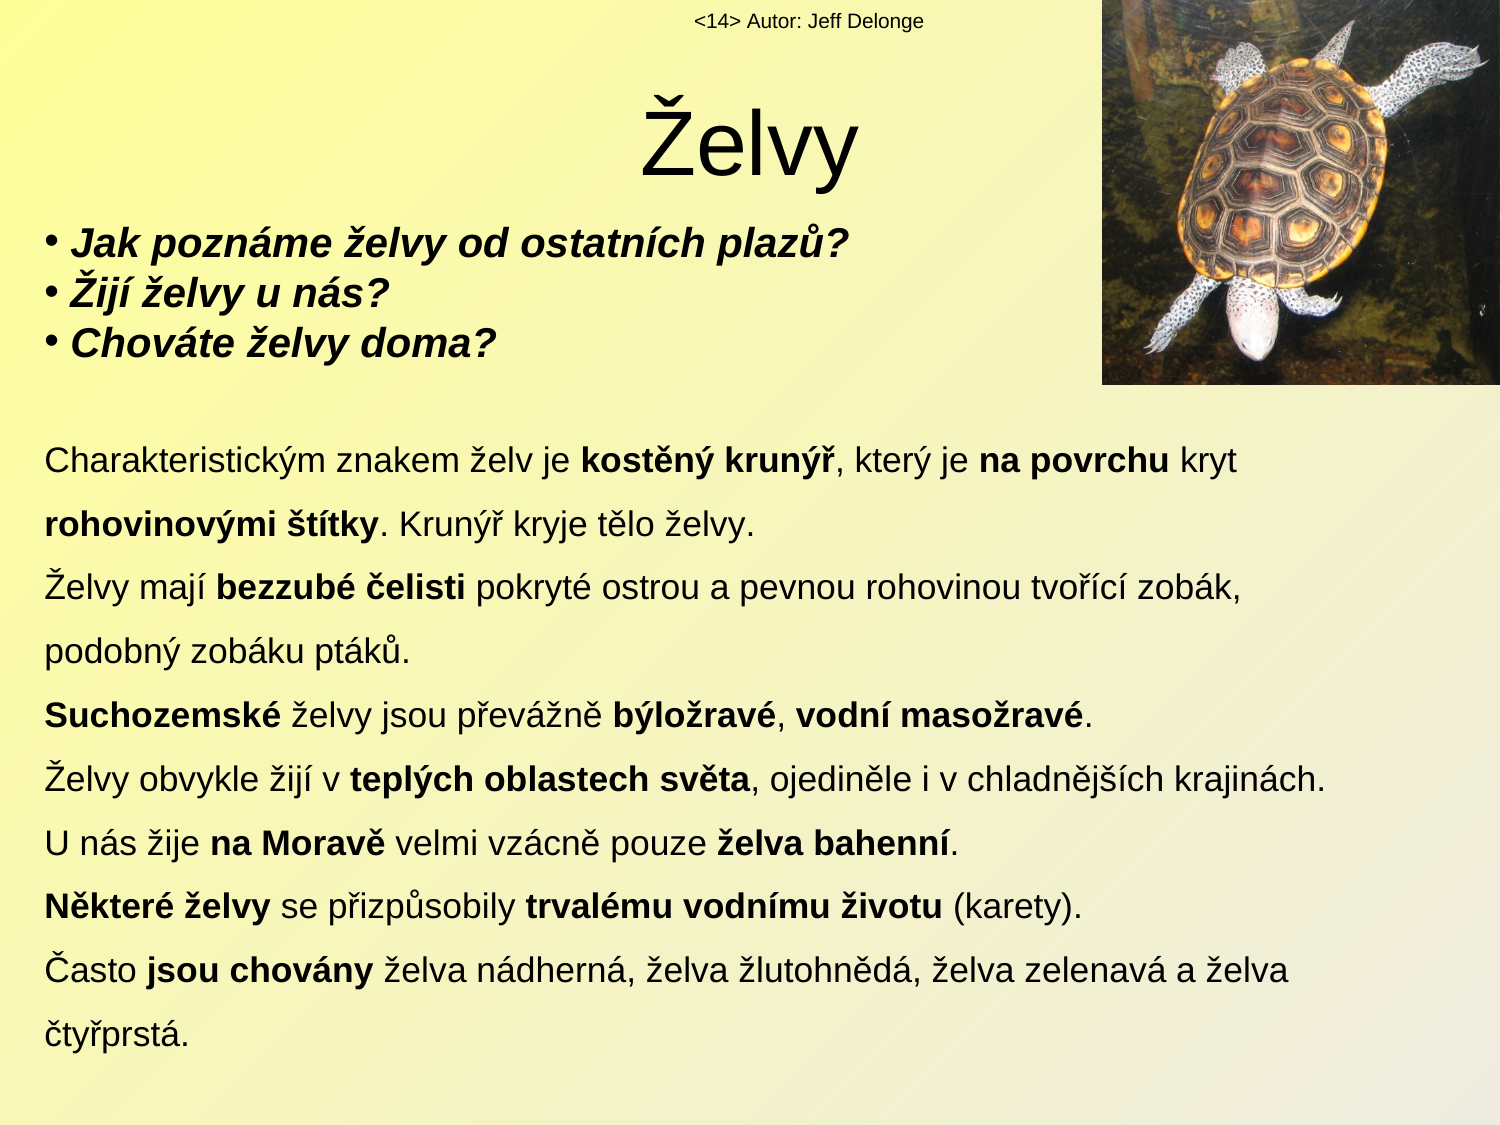

<14> Autor: Jeff Delonge
# Želvy
 Jak poznáme želvy od ostatních plazů?
 Žijí želvy u nás?
 Chováte želvy doma?
Charakteristickým znakem želv je kostěný krunýř, který je na povrchu kryt rohovinovými štítky. Krunýř kryje tělo želvy.
Želvy mají bezzubé čelisti pokryté ostrou a pevnou rohovinou tvořící zobák, podobný zobáku ptáků.
Suchozemské želvy jsou převážně býložravé, vodní masožravé.
Želvy obvykle žijí v teplých oblastech světa, ojediněle i v chladnějších krajinách. U nás žije na Moravě velmi vzácně pouze želva bahenní.
Některé želvy se přizpůsobily trvalému vodnímu životu (karety).
Často jsou chovány želva nádherná, želva žlutohnědá, želva zelenavá a želva čtyřprstá.